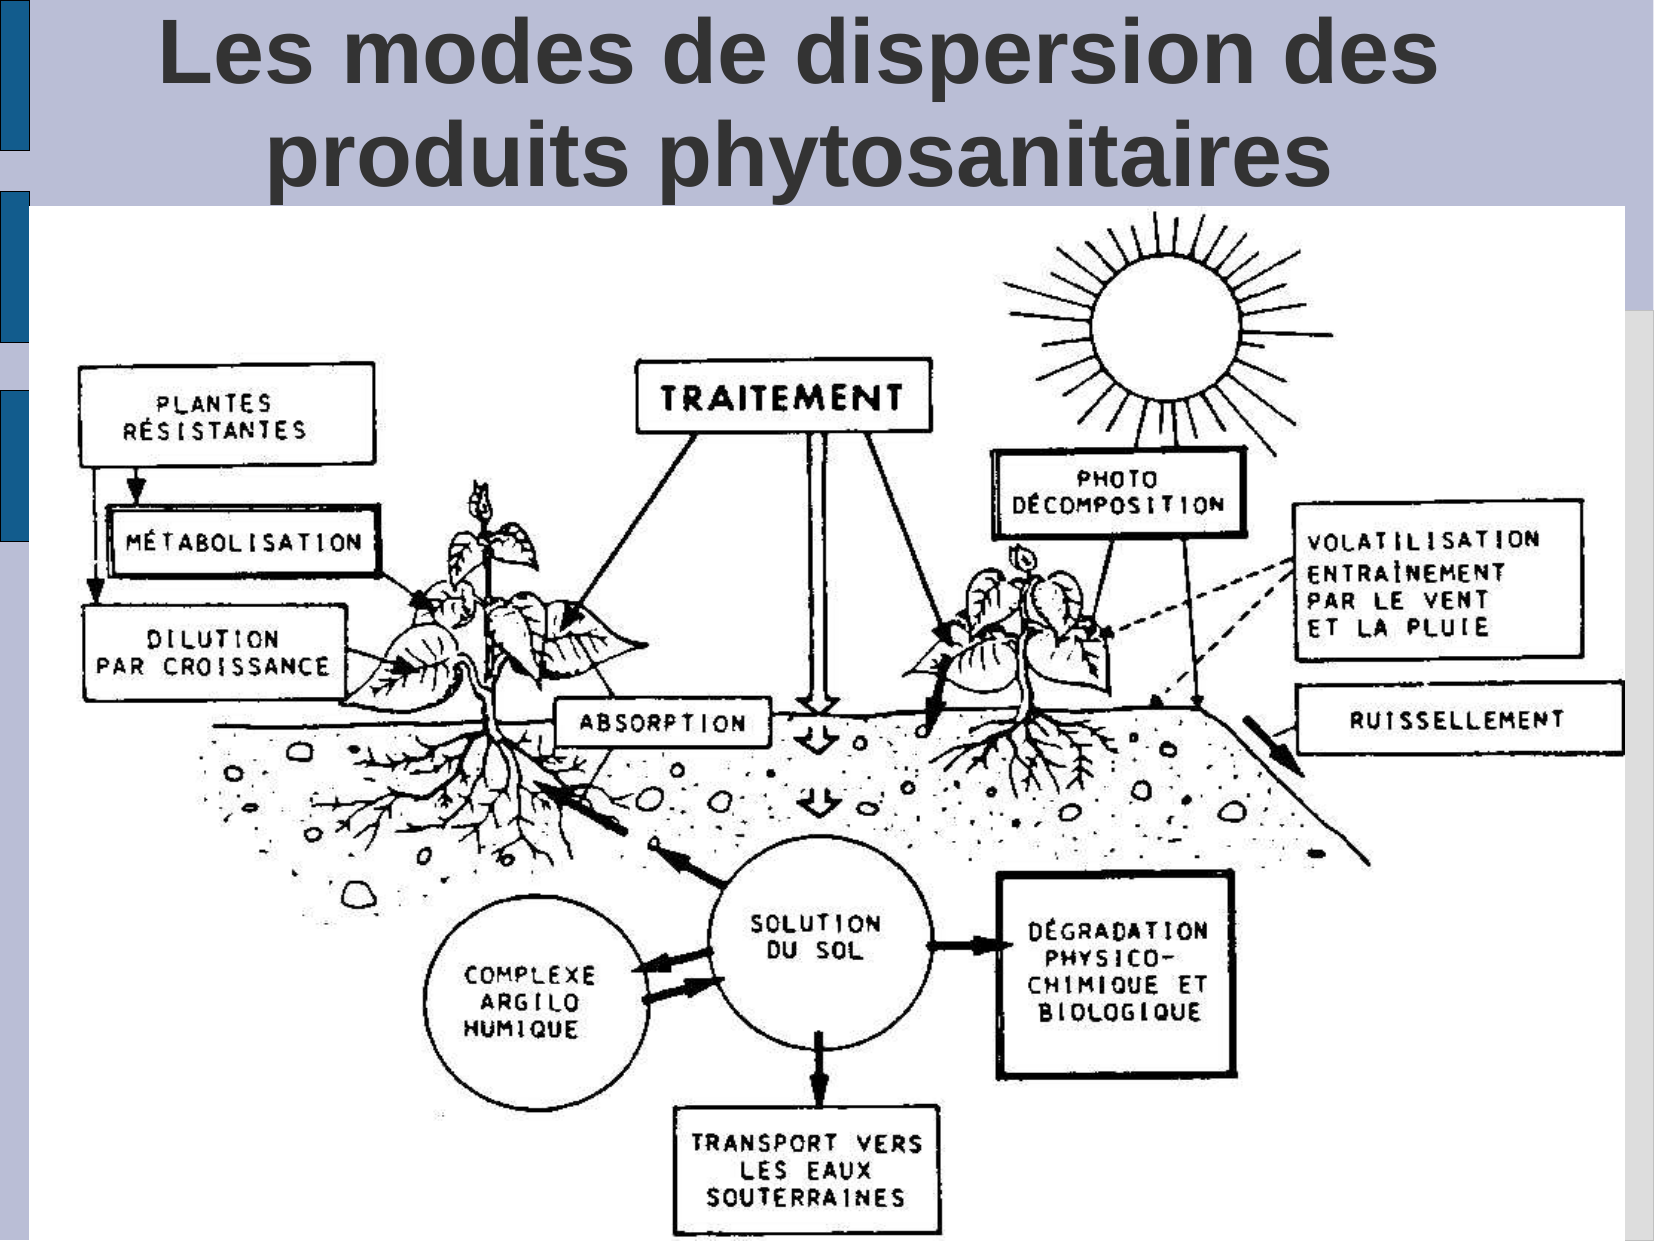

# Les modes de dispersion des produits phytosanitaires